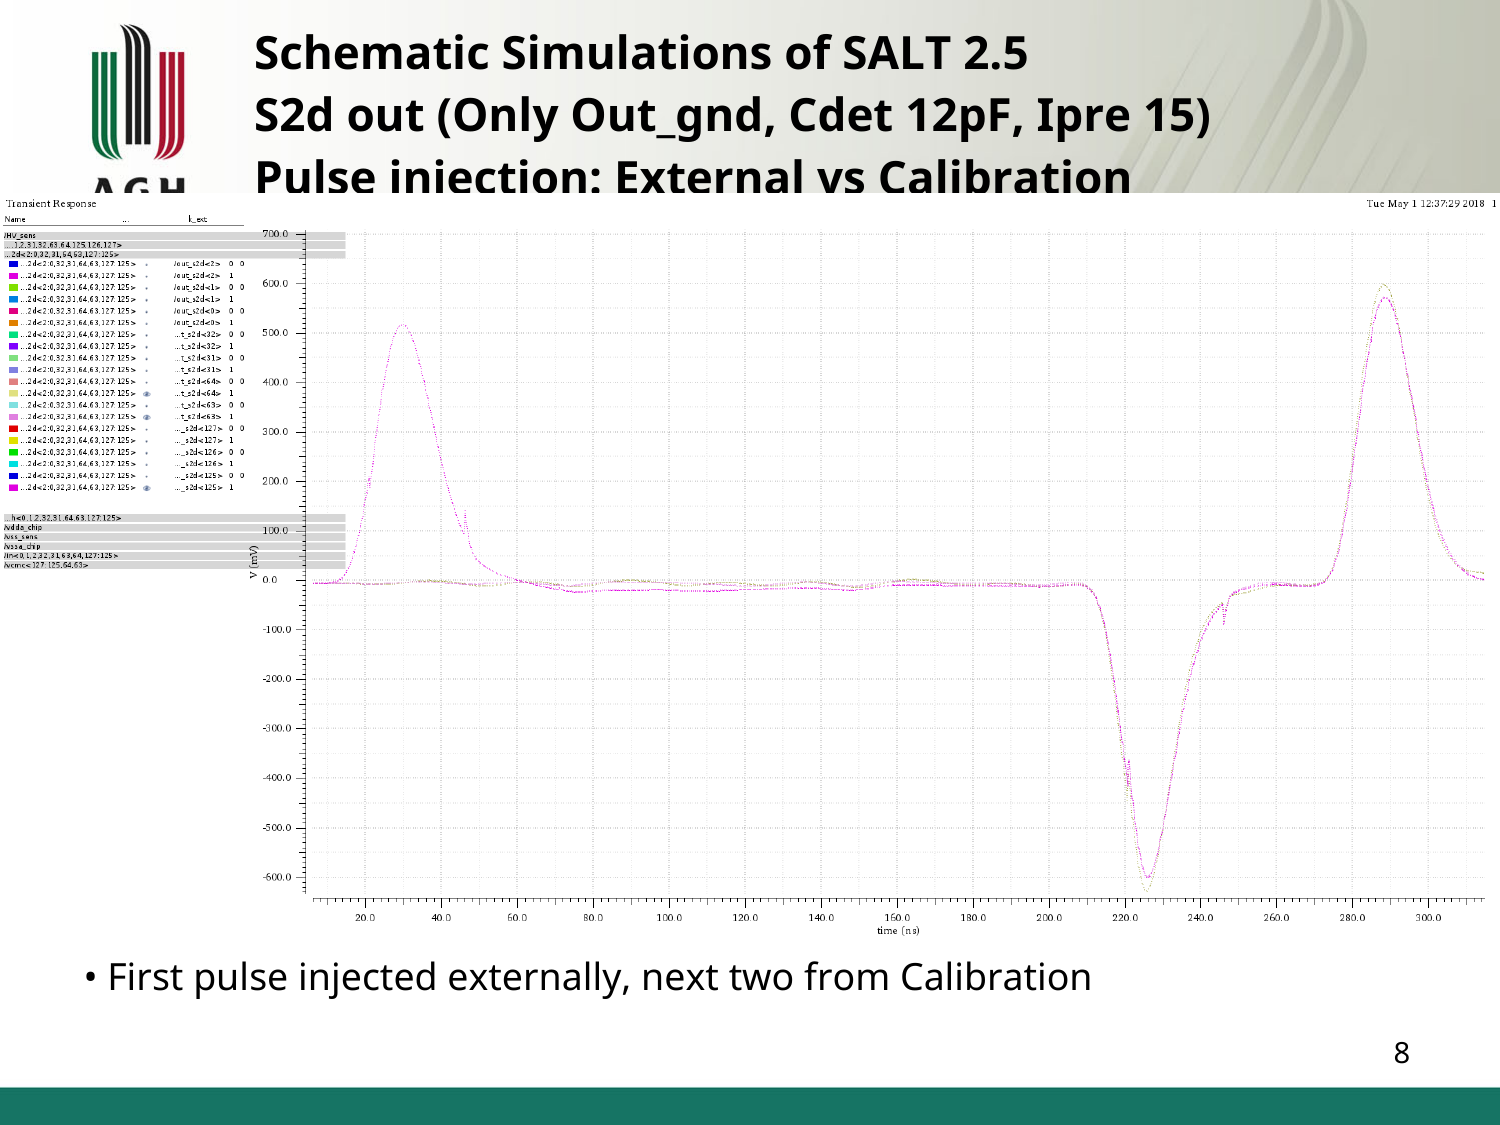

Schematic Simulations of SALT 2.5
S2d out (Only Out_gnd, Cdet 12pF, Ipre 15)
Pulse injection: External vs Calibration
# First pulse injected externally, next two from Calibration
8